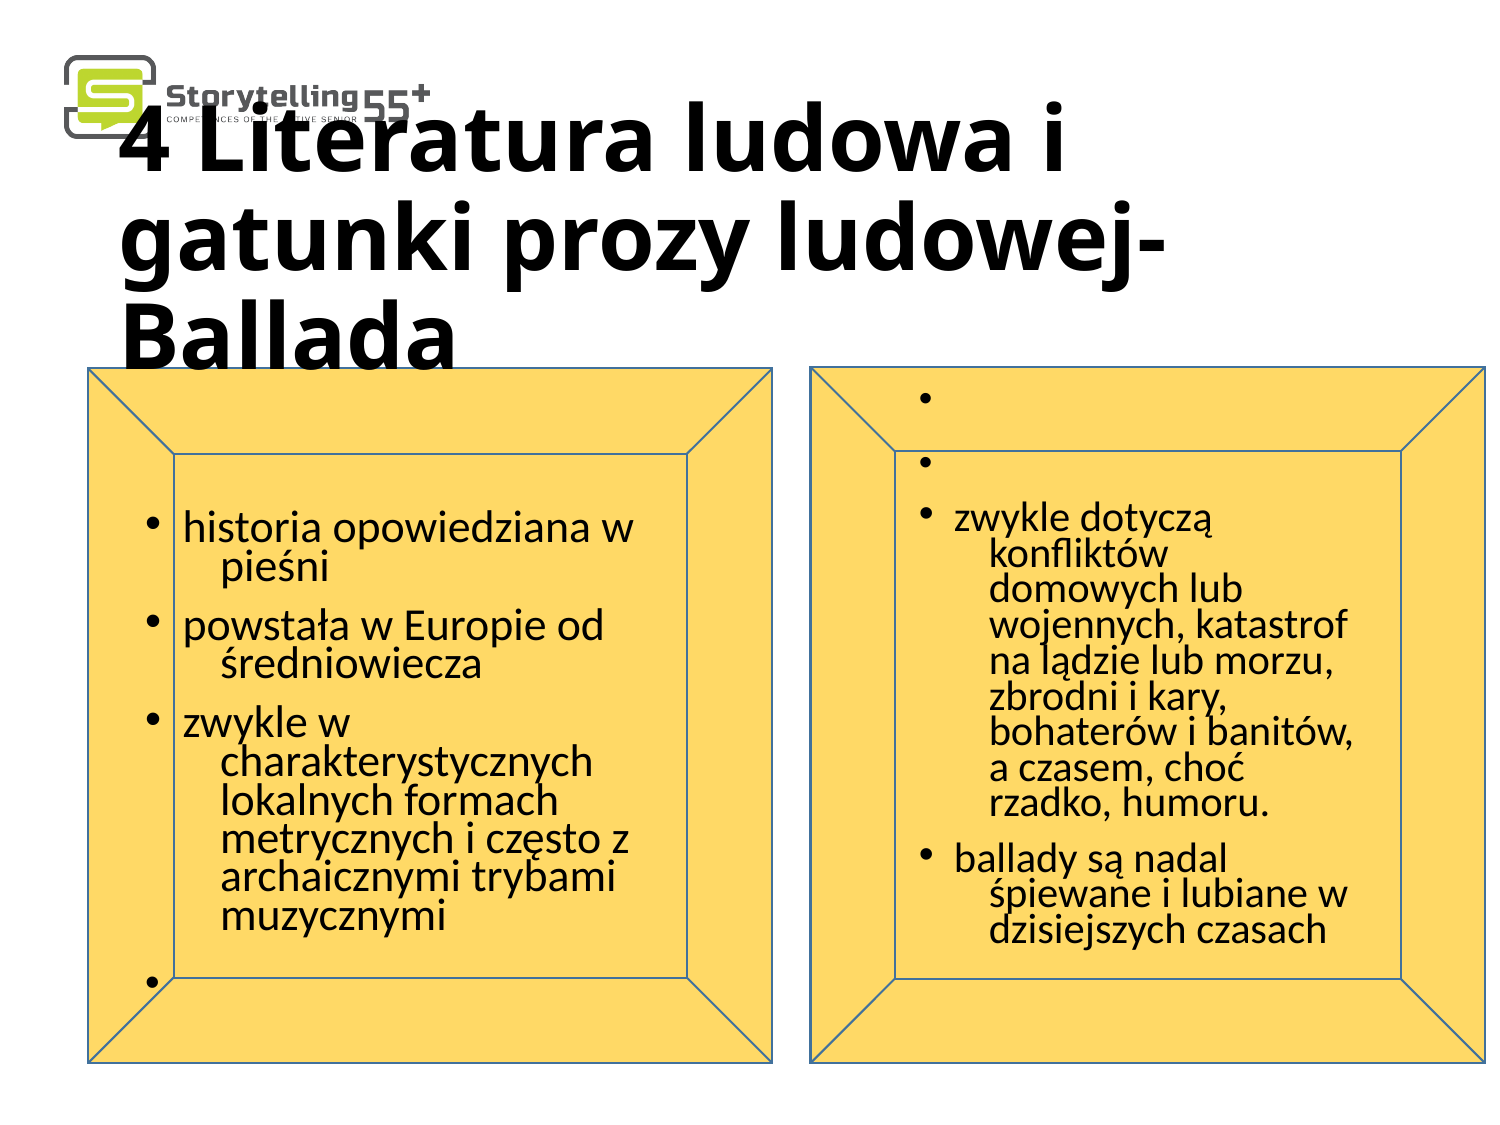

# 4 Literatura ludowa i gatunki prozy ludowej- Ballada
zwykle dotyczą konfliktów domowych lub wojennych, katastrof na lądzie lub morzu, zbrodni i kary, bohaterów i banitów, a czasem, choć rzadko, humoru.
ballady są nadal śpiewane i lubiane w dzisiejszych czasach
historia opowiedziana w pieśni
powstała w Europie od średniowiecza
zwykle w charakterystycznych lokalnych formach metrycznych i często z archaicznymi trybami muzycznymi